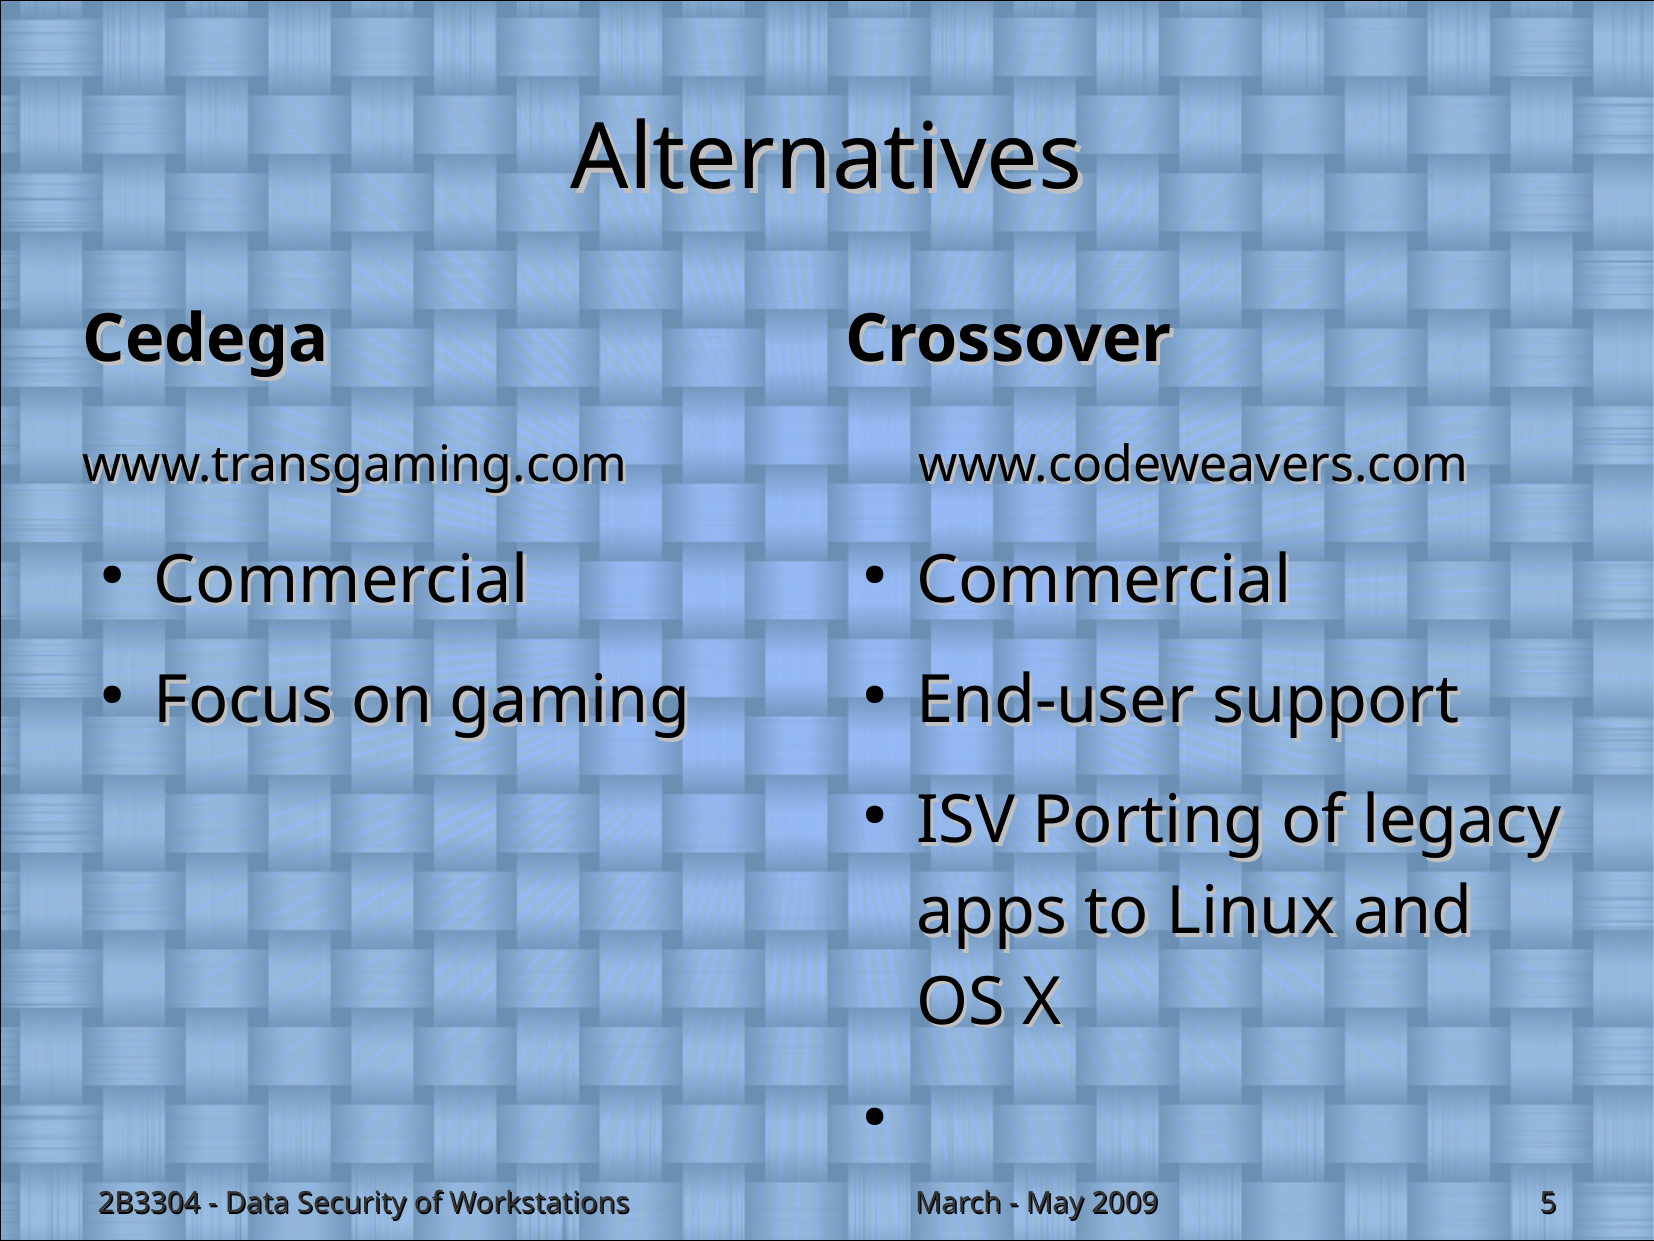

# Alternatives
Cedega
www.transgaming.com
Commercial
Focus on gaming
Crossover
 	www.codeweavers.com
Commercial
End-user support
ISV Porting of legacy apps to Linux and OS X